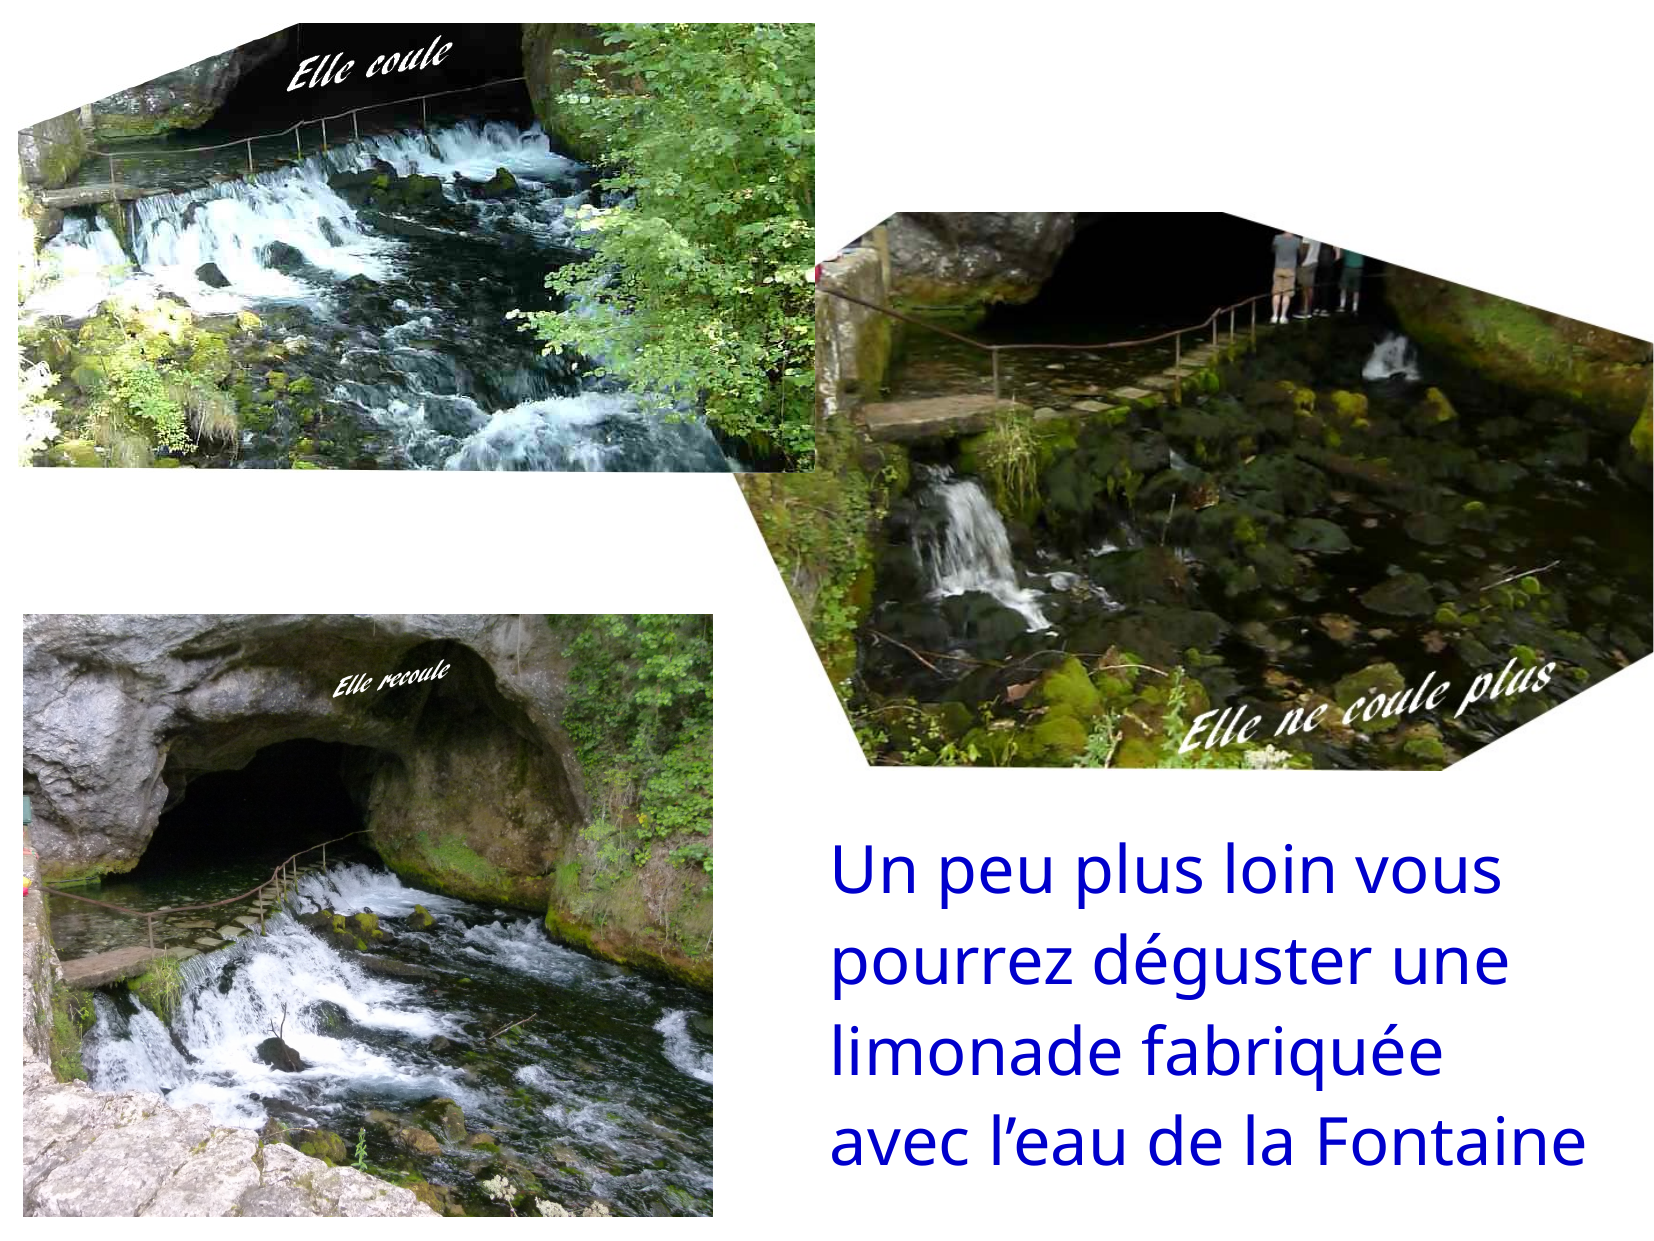

Un peu plus loin vous pourrez déguster une limonade fabriquée avec l’eau de la Fontaine